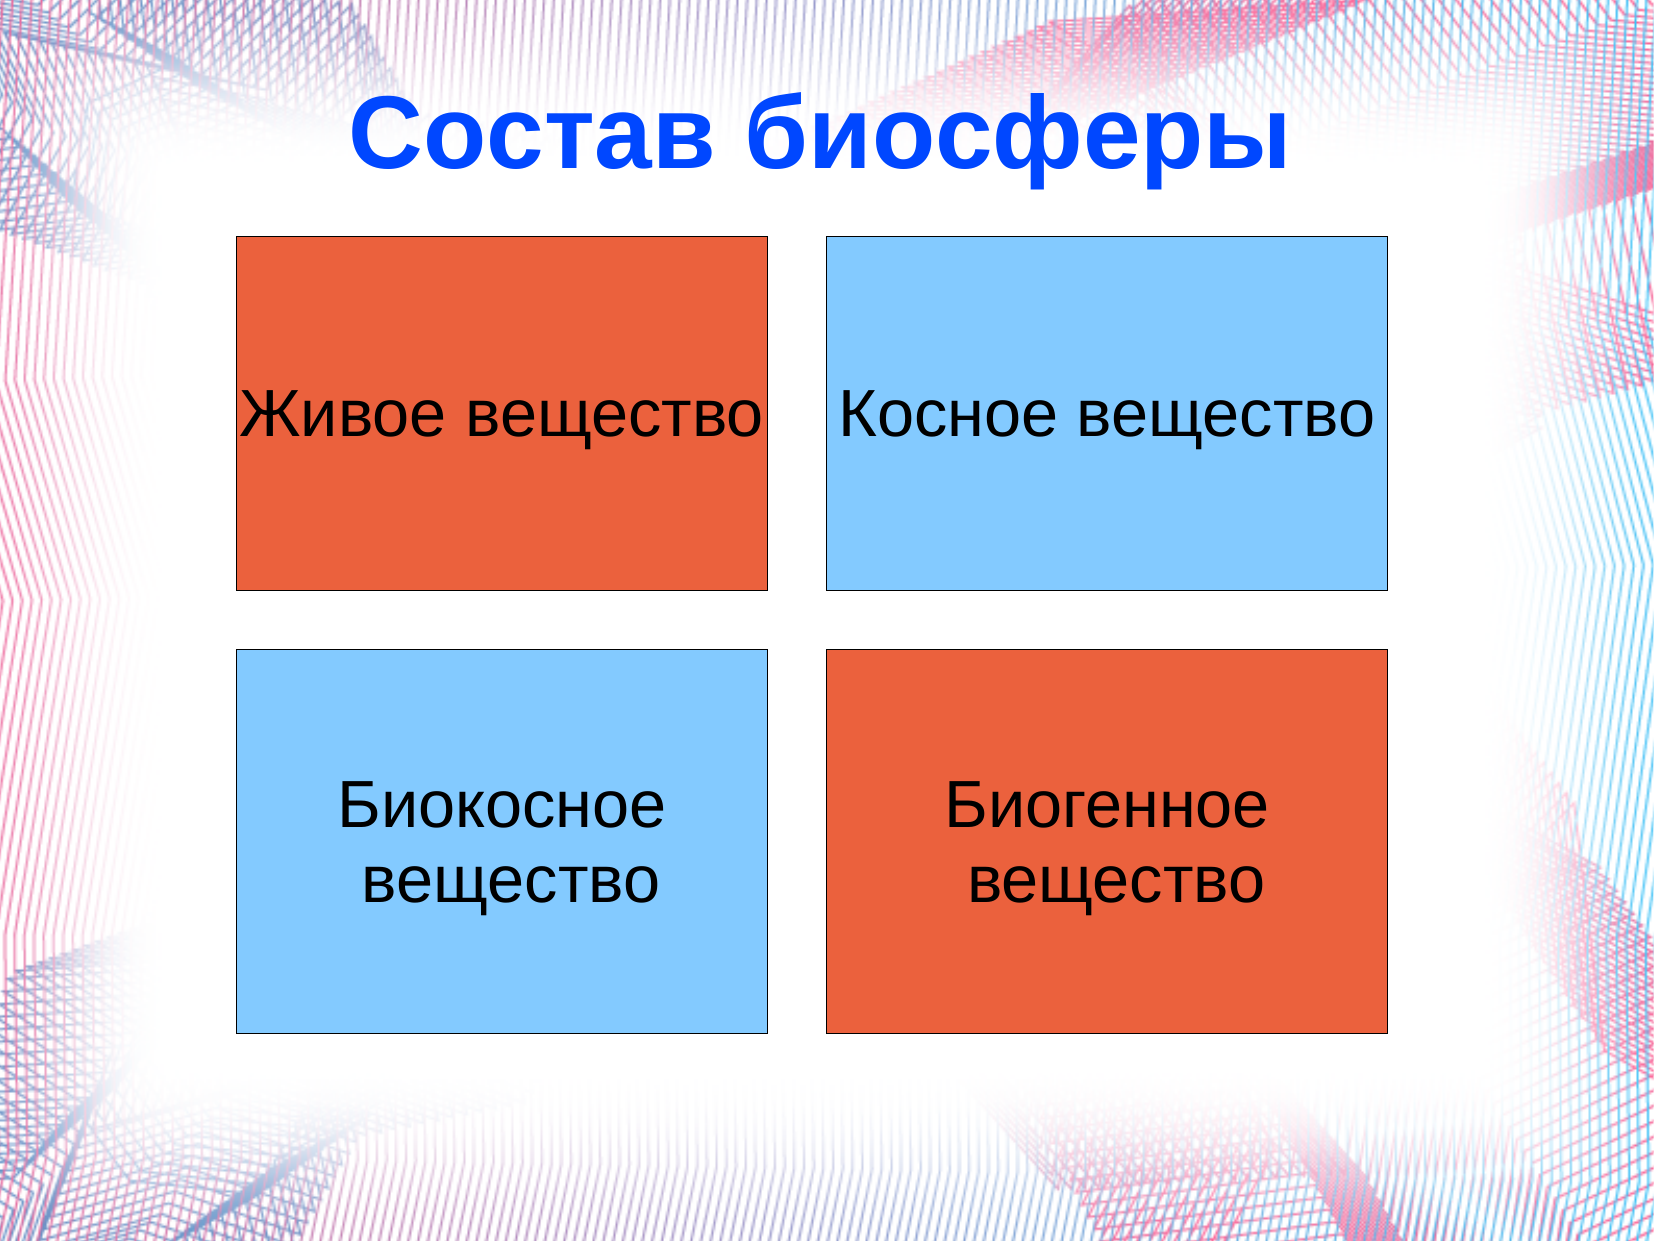

# Состав биосферы
Живое вещество
Косное вещество
Биокосное
 вещество
Биогенное
 вещество